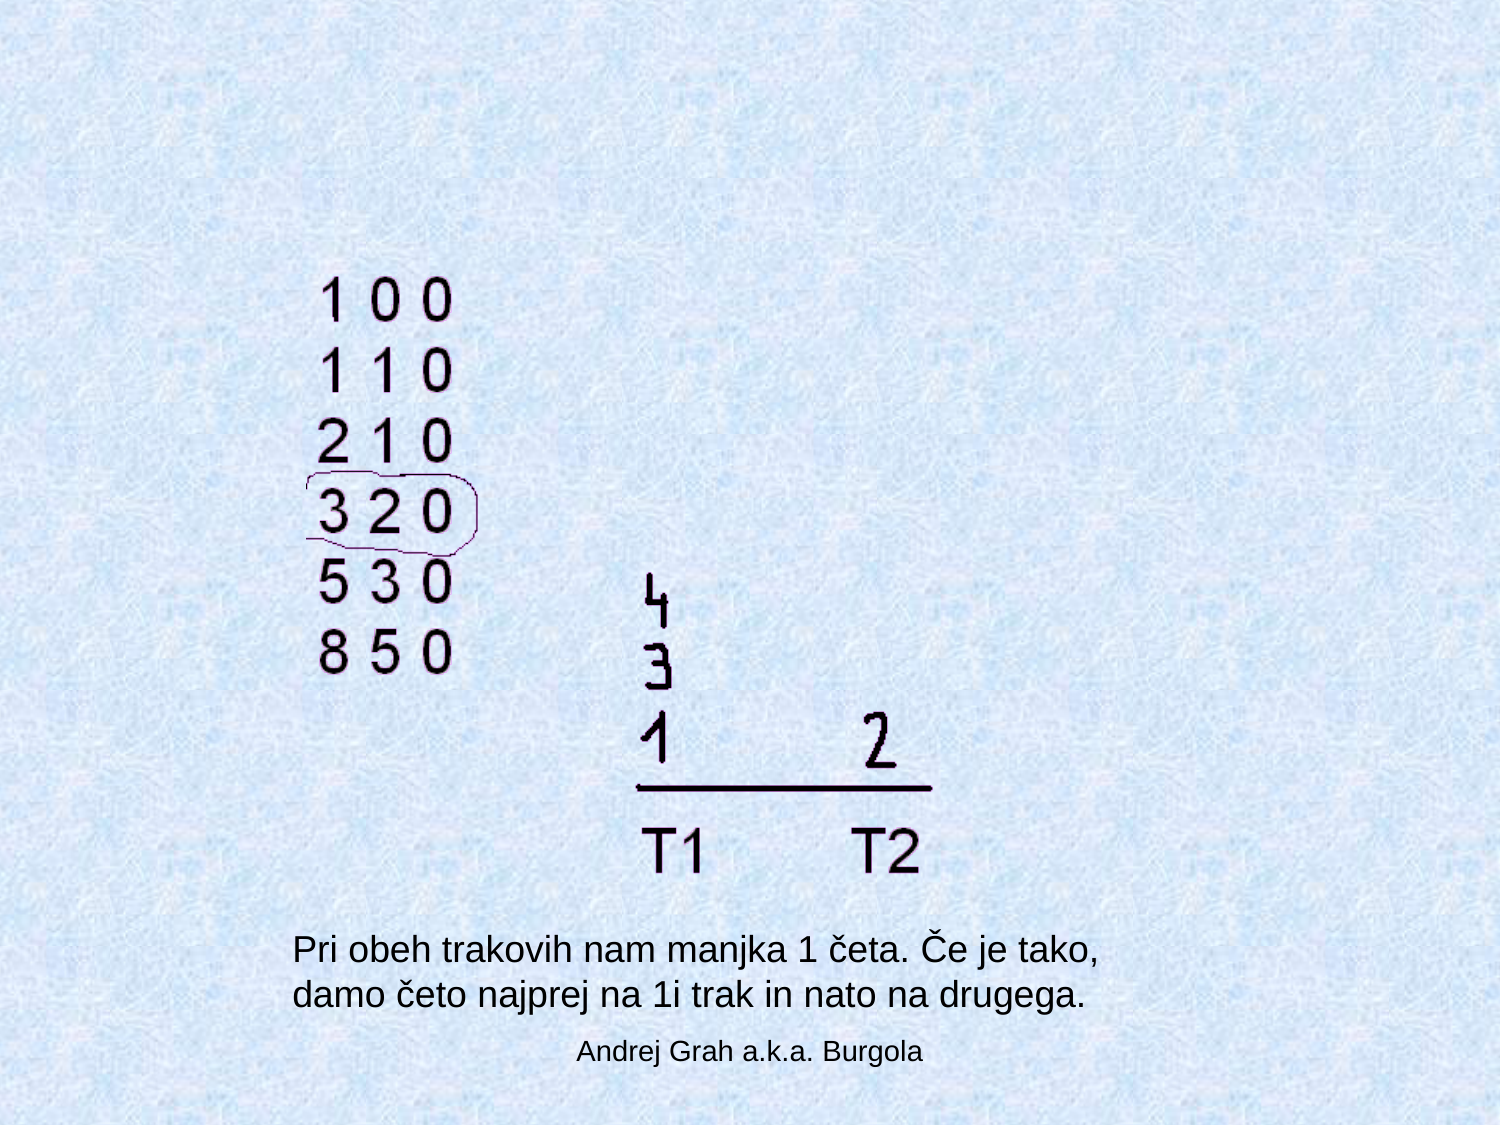

Pri obeh trakovih nam manjka 1 četa. Če je tako, damo četo najprej na 1i trak in nato na drugega.
Andrej Grah a.k.a. Burgola